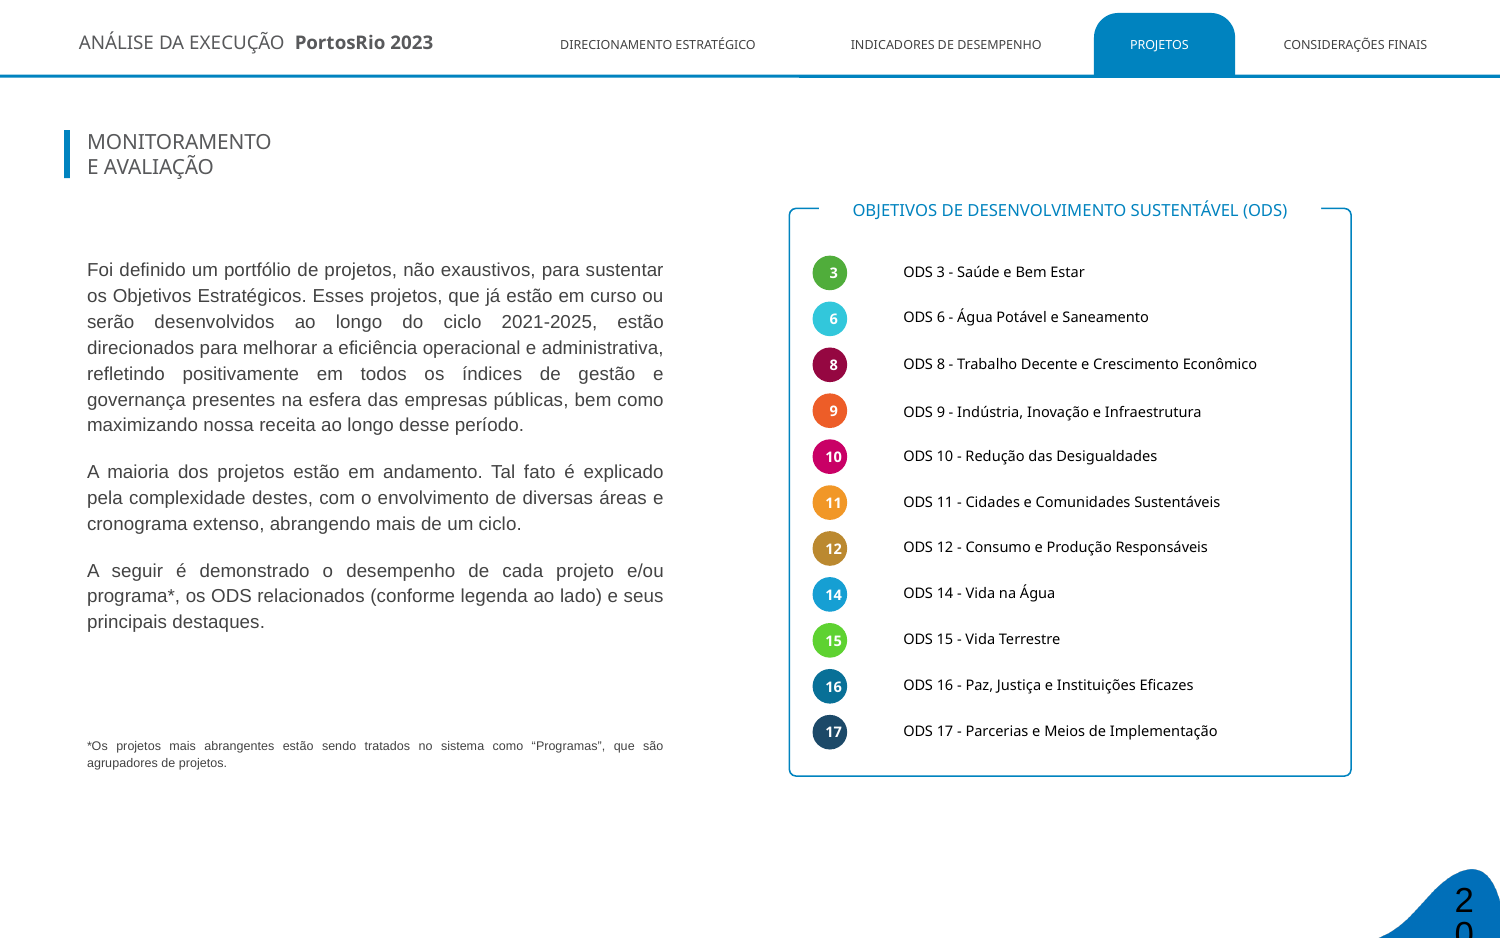

ANÁLISE DA EXECUÇÃO PortosRio 2023
DIRECIONAMENTO ESTRATÉGICO
INDICADORES DE DESEMPENHO
PROJETOS
CONSIDERAÇÕES FINAIS
MONITORAMENTO
E AVALIAÇÃO
OBJETIVOS DE DESENVOLVIMENTO SUSTENTÁVEL (ODS)
ODS 3 - Saúde e Bem Estar
3
ODS 6 - Água Potável e Saneamento
6
ODS 8 - Trabalho Decente e Crescimento Econômico
8
ODS 9 - Indústria, Inovação e Infraestrutura
9
ODS 10 - Redução das Desigualdades
10
ODS 11 - Cidades e Comunidades Sustentáveis
11
ODS 12 - Consumo e Produção Responsáveis
12
ODS 14 - Vida na Água
14
ODS 15 - Vida Terrestre
15
ODS 16 - Paz, Justiça e Instituições Eficazes
16
ODS 17 - Parcerias e Meios de Implementação
17
Foi definido um portfólio de projetos, não exaustivos, para sustentar os Objetivos Estratégicos. Esses projetos, que já estão em curso ou serão desenvolvidos ao longo do ciclo 2021-2025, estão direcionados para melhorar a eficiência operacional e administrativa, refletindo positivamente em todos os índices de gestão e governança presentes na esfera das empresas públicas, bem como maximizando nossa receita ao longo desse período.
A maioria dos projetos estão em andamento. Tal fato é explicado pela complexidade destes, com o envolvimento de diversas áreas e cronograma extenso, abrangendo mais de um ciclo.
A seguir é demonstrado o desempenho de cada projeto e/ou programa*, os ODS relacionados (conforme legenda ao lado) e seus principais destaques.
*Os projetos mais abrangentes estão sendo tratados no sistema como “Programas”, que são agrupadores de projetos.